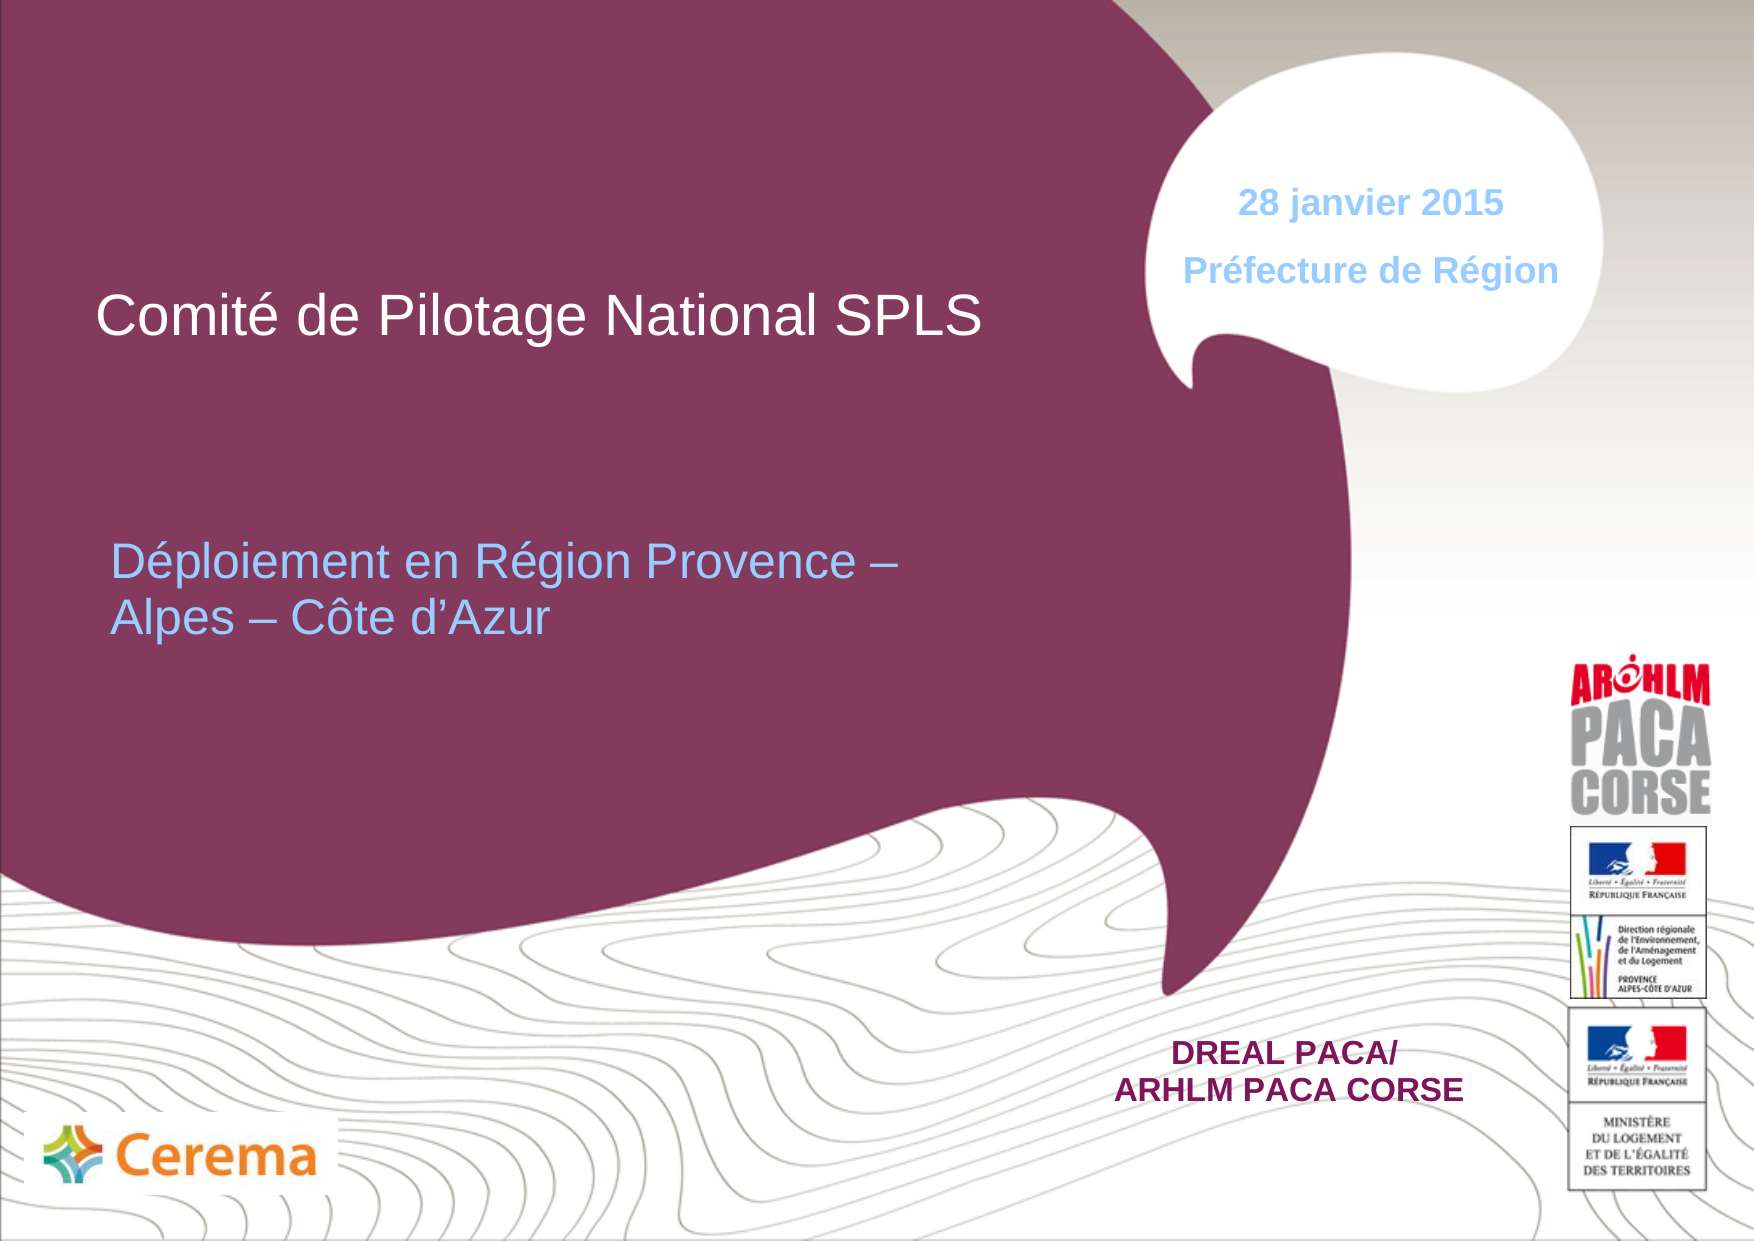

Comité de Pilotage National SPLS
28 janvier 2015
Préfecture de Région
Déploiement en Région Provence – Alpes – Côte d’Azur
DREAL PACA/
ARHLM PACA CORSE